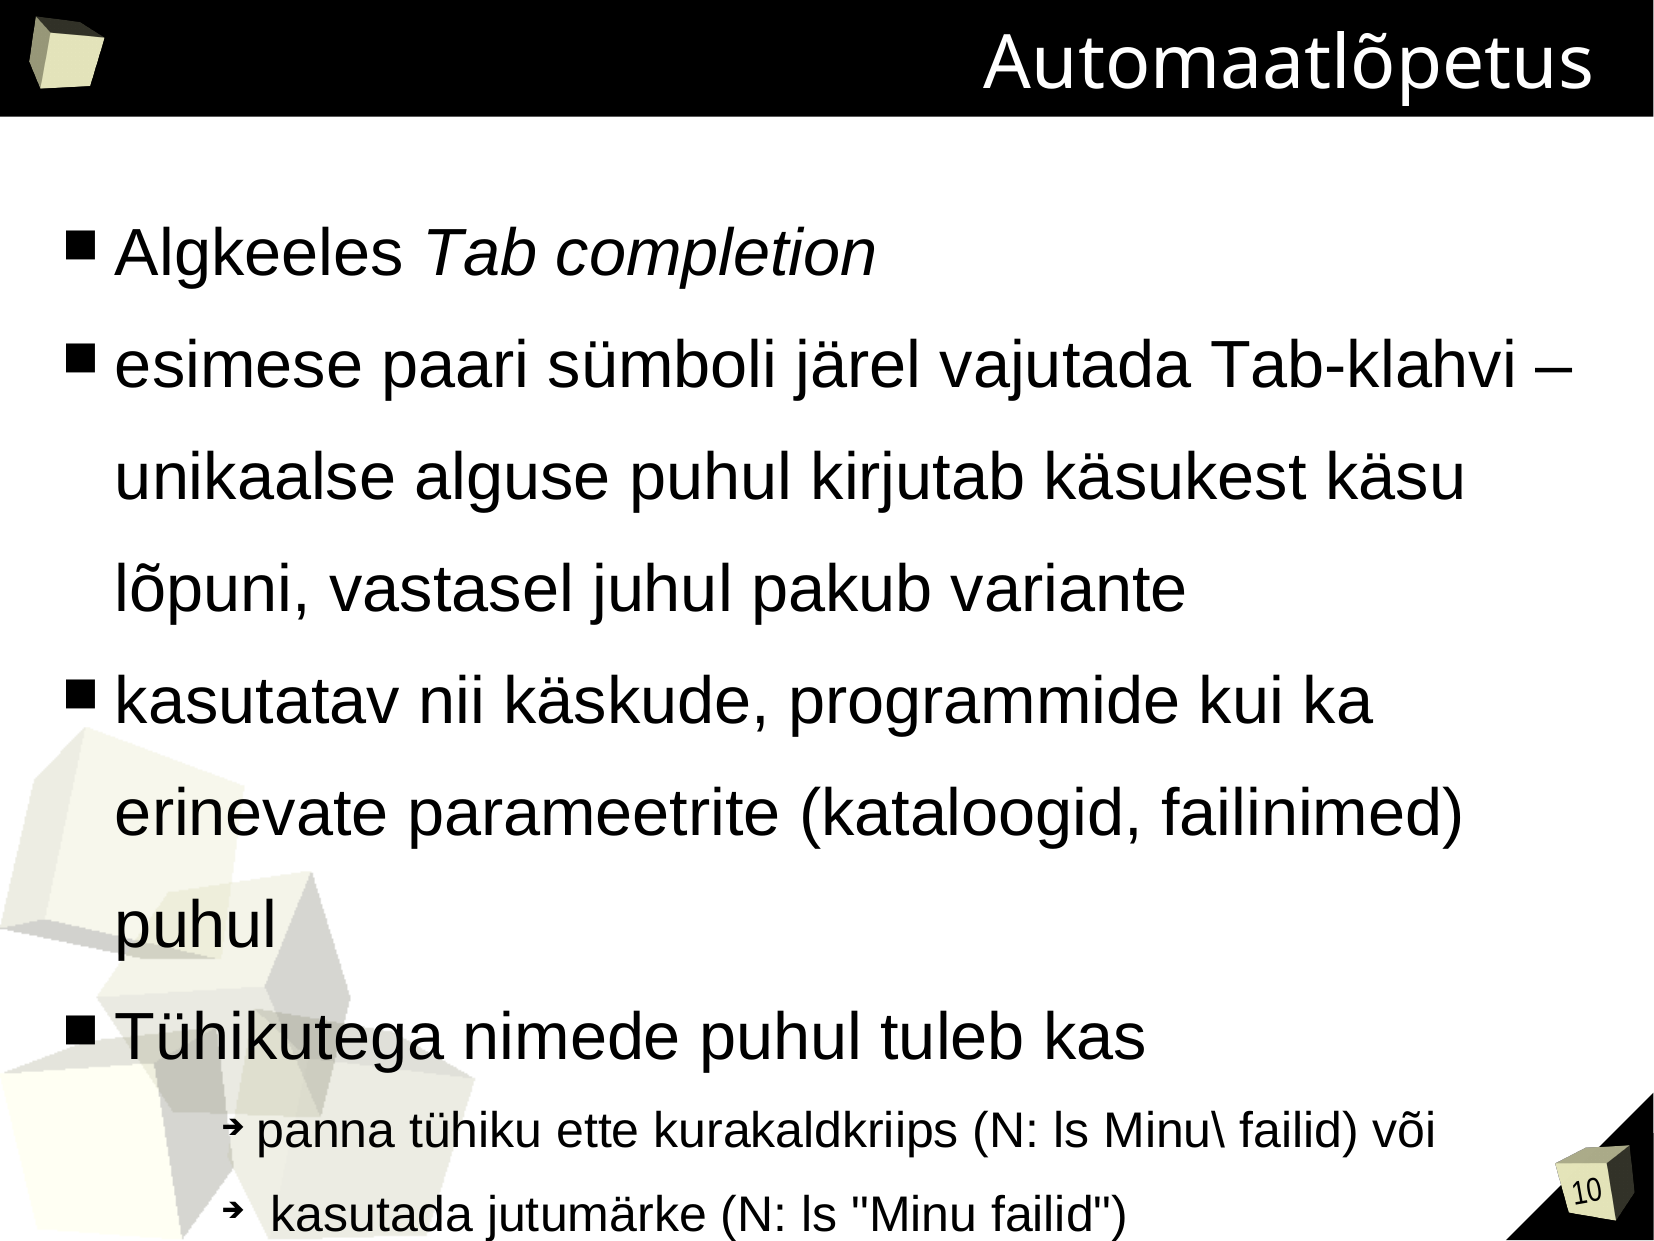

Automaatlõpetus
# Algkeeles Tab completion
esimese paari sümboli järel vajutada Tab-klahvi – unikaalse alguse puhul kirjutab käsukest käsu lõpuni, vastasel juhul pakub variante
kasutatav nii käskude, programmide kui ka erinevate parameetrite (kataloogid, failinimed) puhul
Tühikutega nimede puhul tuleb kas
panna tühiku ette kurakaldkriips (N: ls Minu\ failid) või
 kasutada jutumärke (N: ls "Minu failid")